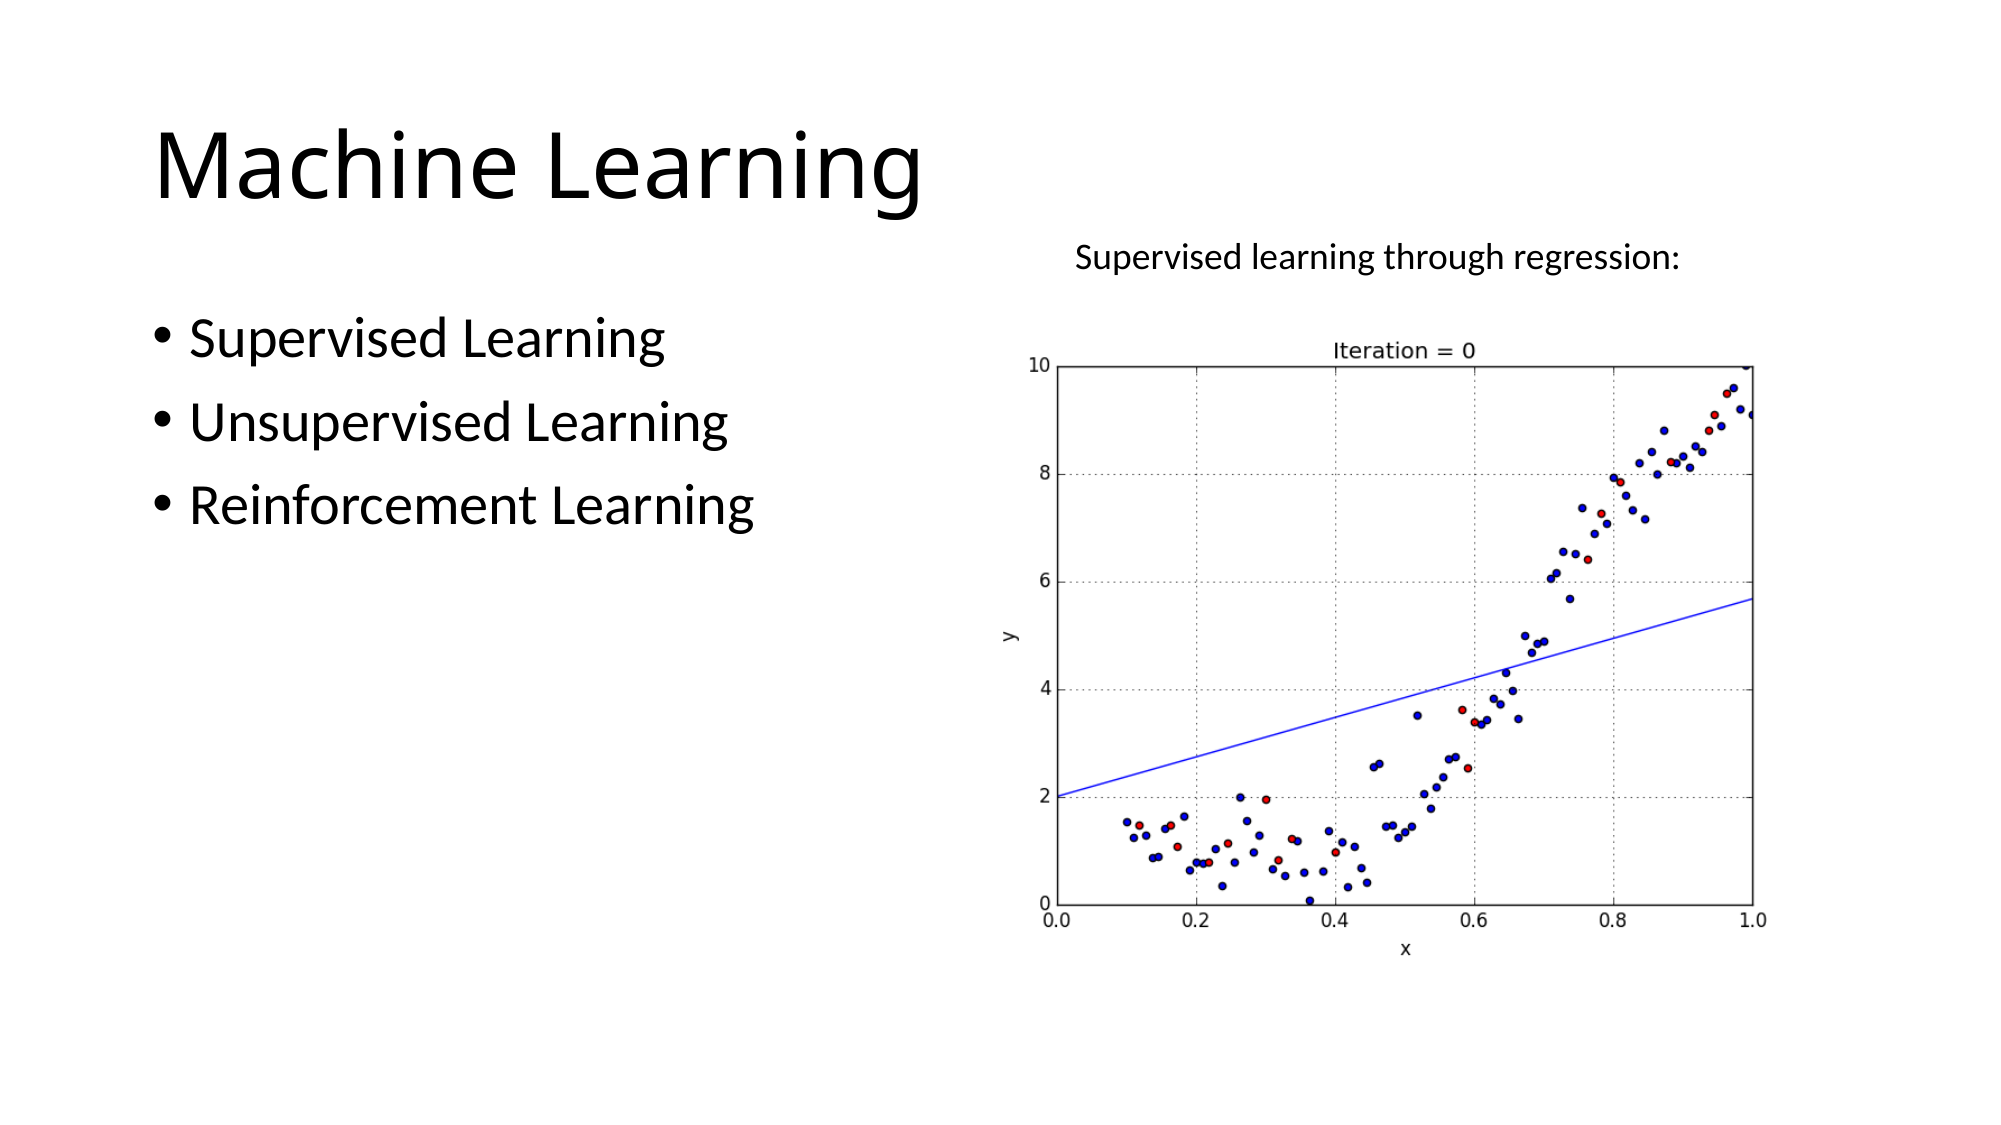

# Machine Learning
Supervised learning through regression:
Supervised Learning
Unsupervised Learning
Reinforcement Learning